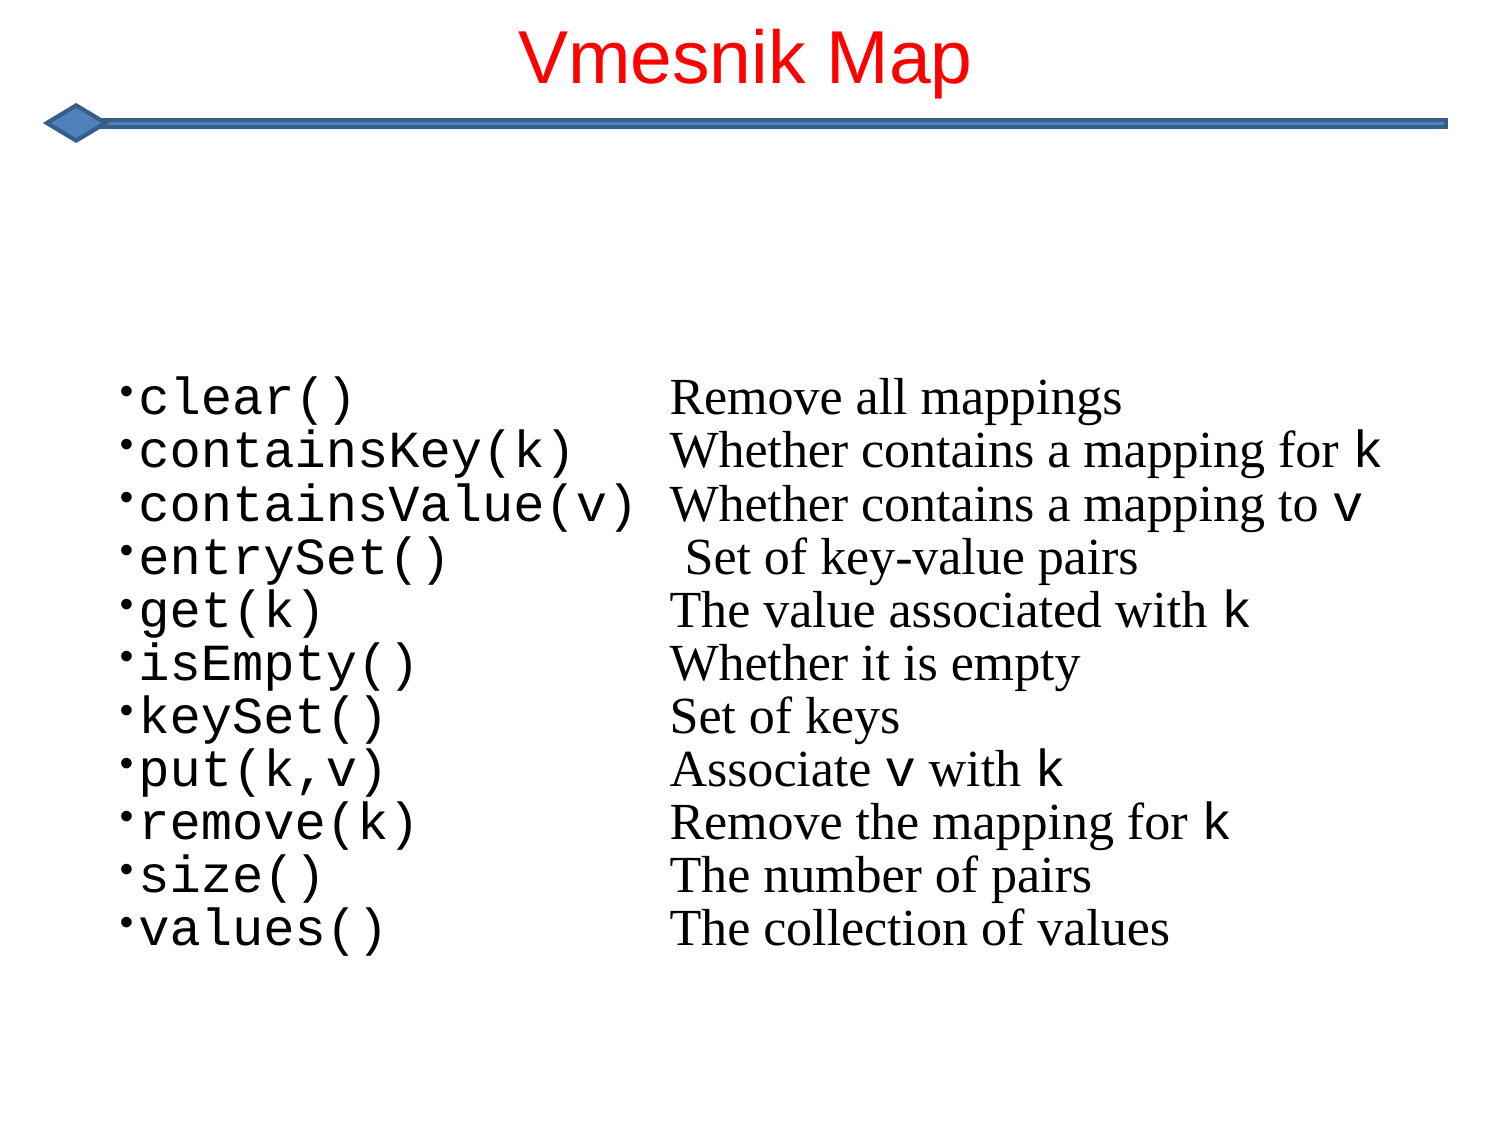

# Vmesnik Map
clear() Remove all mappings
containsKey(k) Whether contains a mapping for k
containsValue(v) Whether contains a mapping to v
entrySet() 	 Set of key-value pairs
get(k) The value associated with k
isEmpty() Whether it is empty
keySet() Set of keys
put(k,v) Associate v with k
remove(k) Remove the mapping for k
size() The number of pairs
values() The collection of values